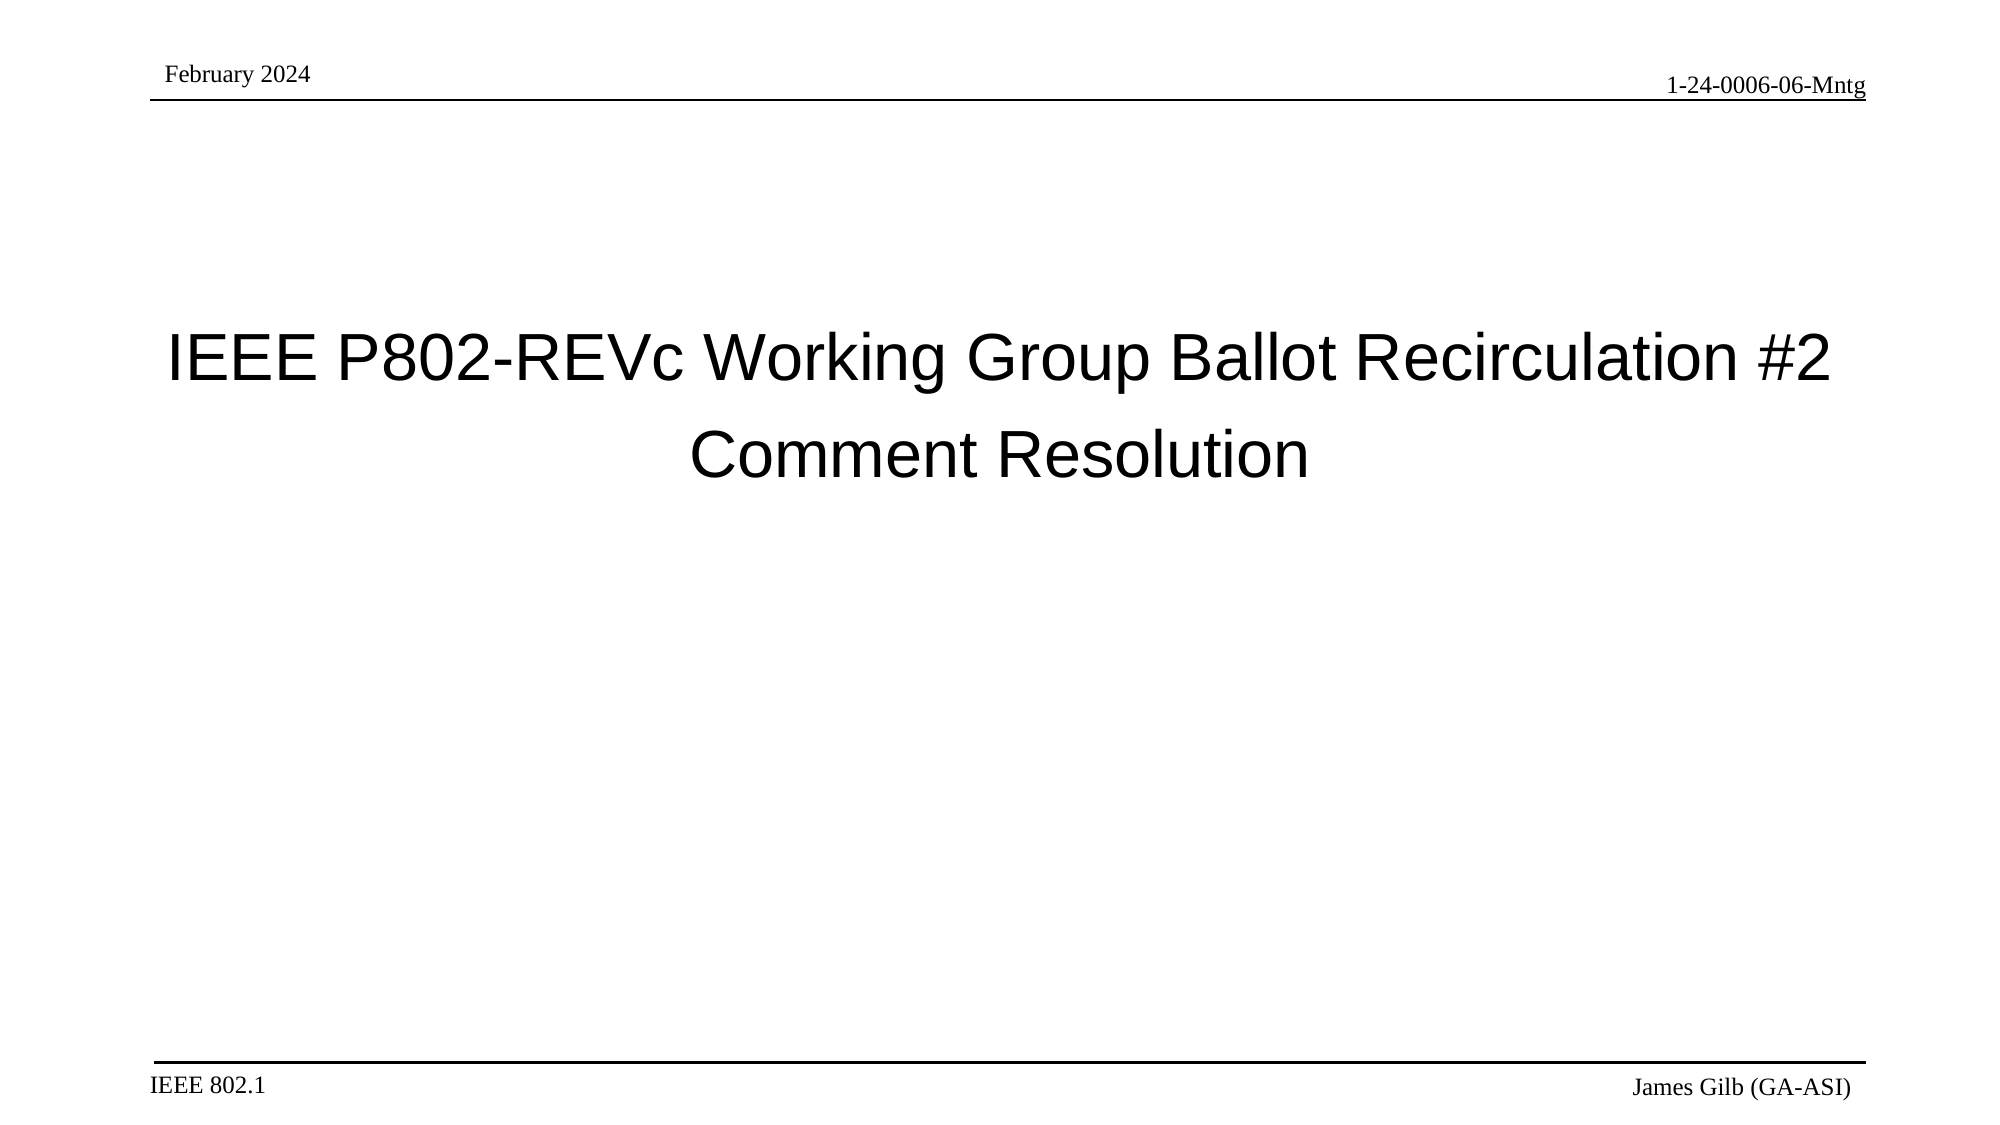

# IEEE P802-REVc Working Group Ballot Recirculation #2
Comment Resolution